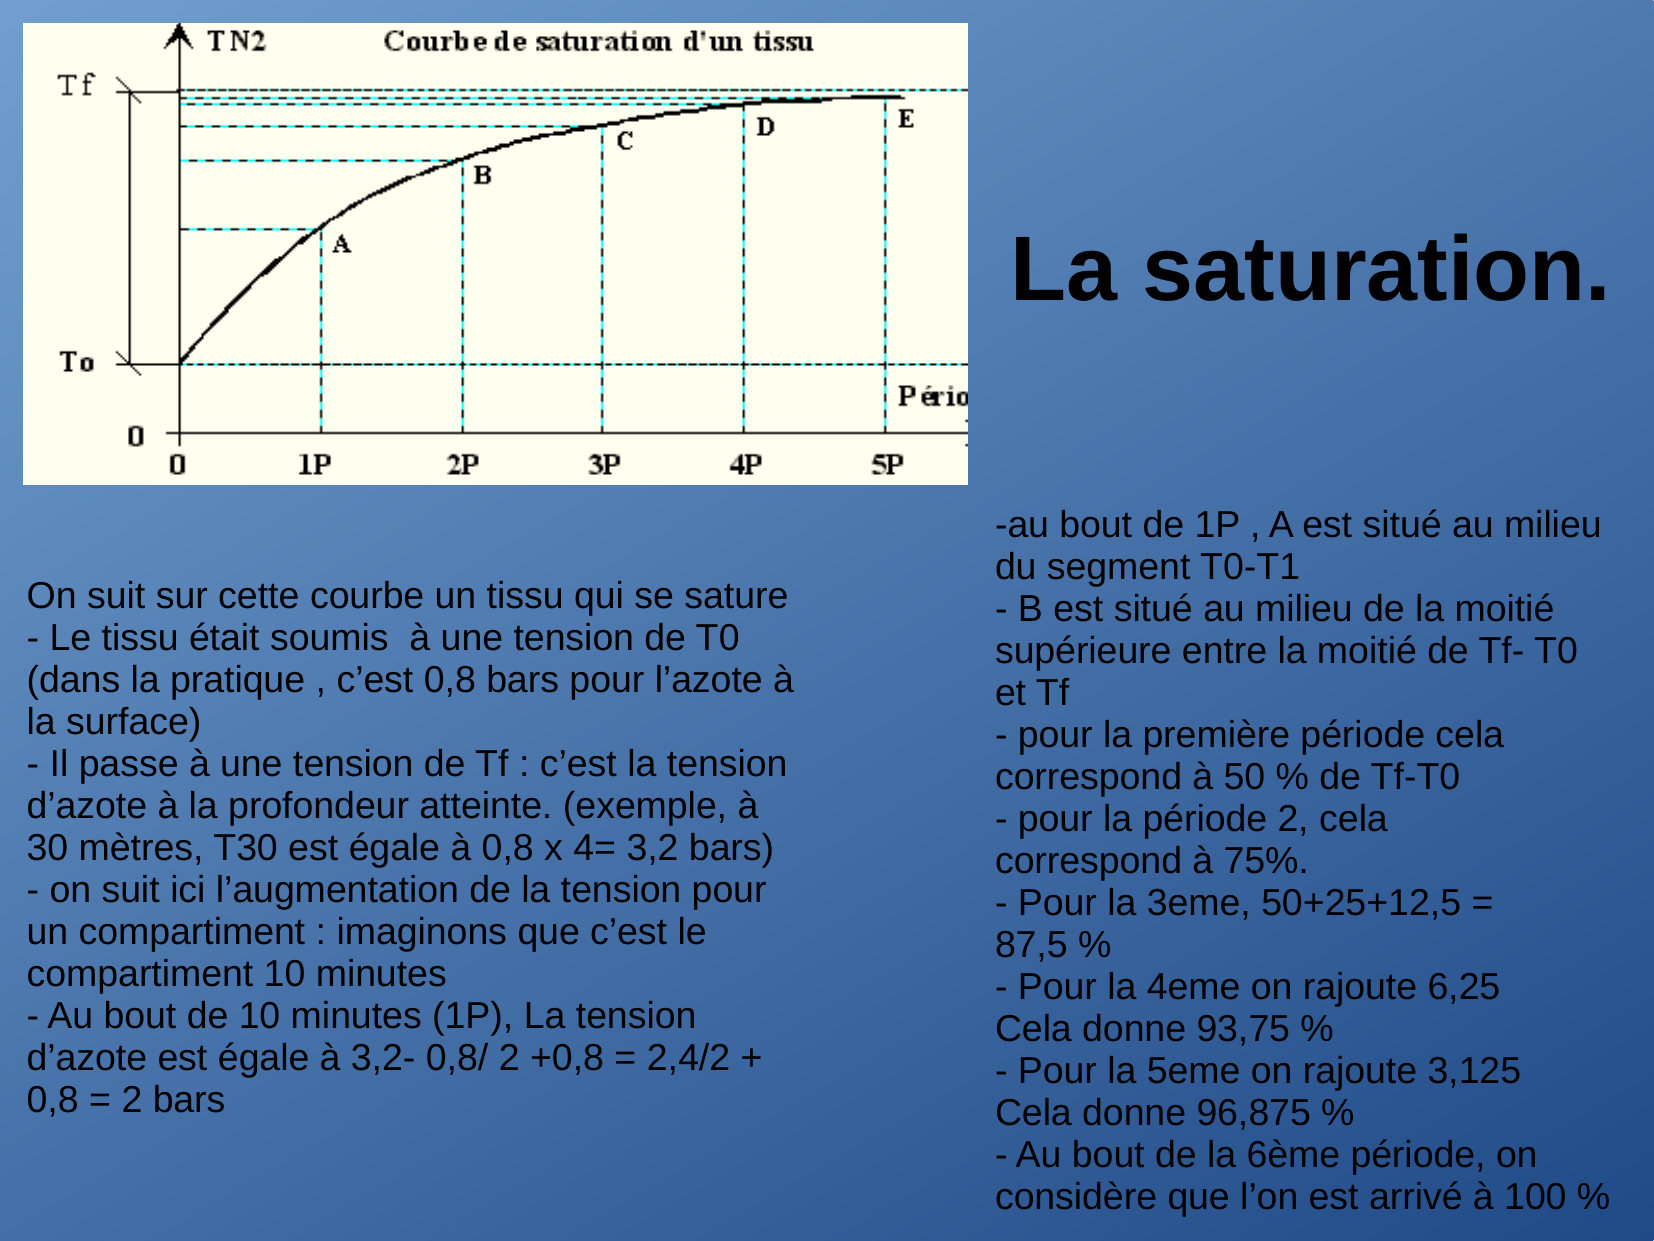

# La saturation.
-au bout de 1P , A est situé au milieu du segment T0-T1
- B est situé au milieu de la moitié supérieure entre la moitié de Tf- T0 et Tf
- pour la première période cela correspond à 50 % de Tf-T0
- pour la période 2, cela correspond à 75%.
- Pour la 3eme, 50+25+12,5 = 87,5 %
- Pour la 4eme on rajoute 6,25
Cela donne 93,75 %
- Pour la 5eme on rajoute 3,125
Cela donne 96,875 %
- Au bout de la 6ème période, on considère que l’on est arrivé à 100 %
On suit sur cette courbe un tissu qui se sature
- Le tissu était soumis à une tension de T0 (dans la pratique , c’est 0,8 bars pour l’azote à la surface)
- Il passe à une tension de Tf : c’est la tension d’azote à la profondeur atteinte. (exemple, à 30 mètres, T30 est égale à 0,8 x 4= 3,2 bars)
- on suit ici l’augmentation de la tension pour un compartiment : imaginons que c’est le compartiment 10 minutes
- Au bout de 10 minutes (1P), La tension d’azote est égale à 3,2- 0,8/ 2 +0,8 = 2,4/2 + 0,8 = 2 bars